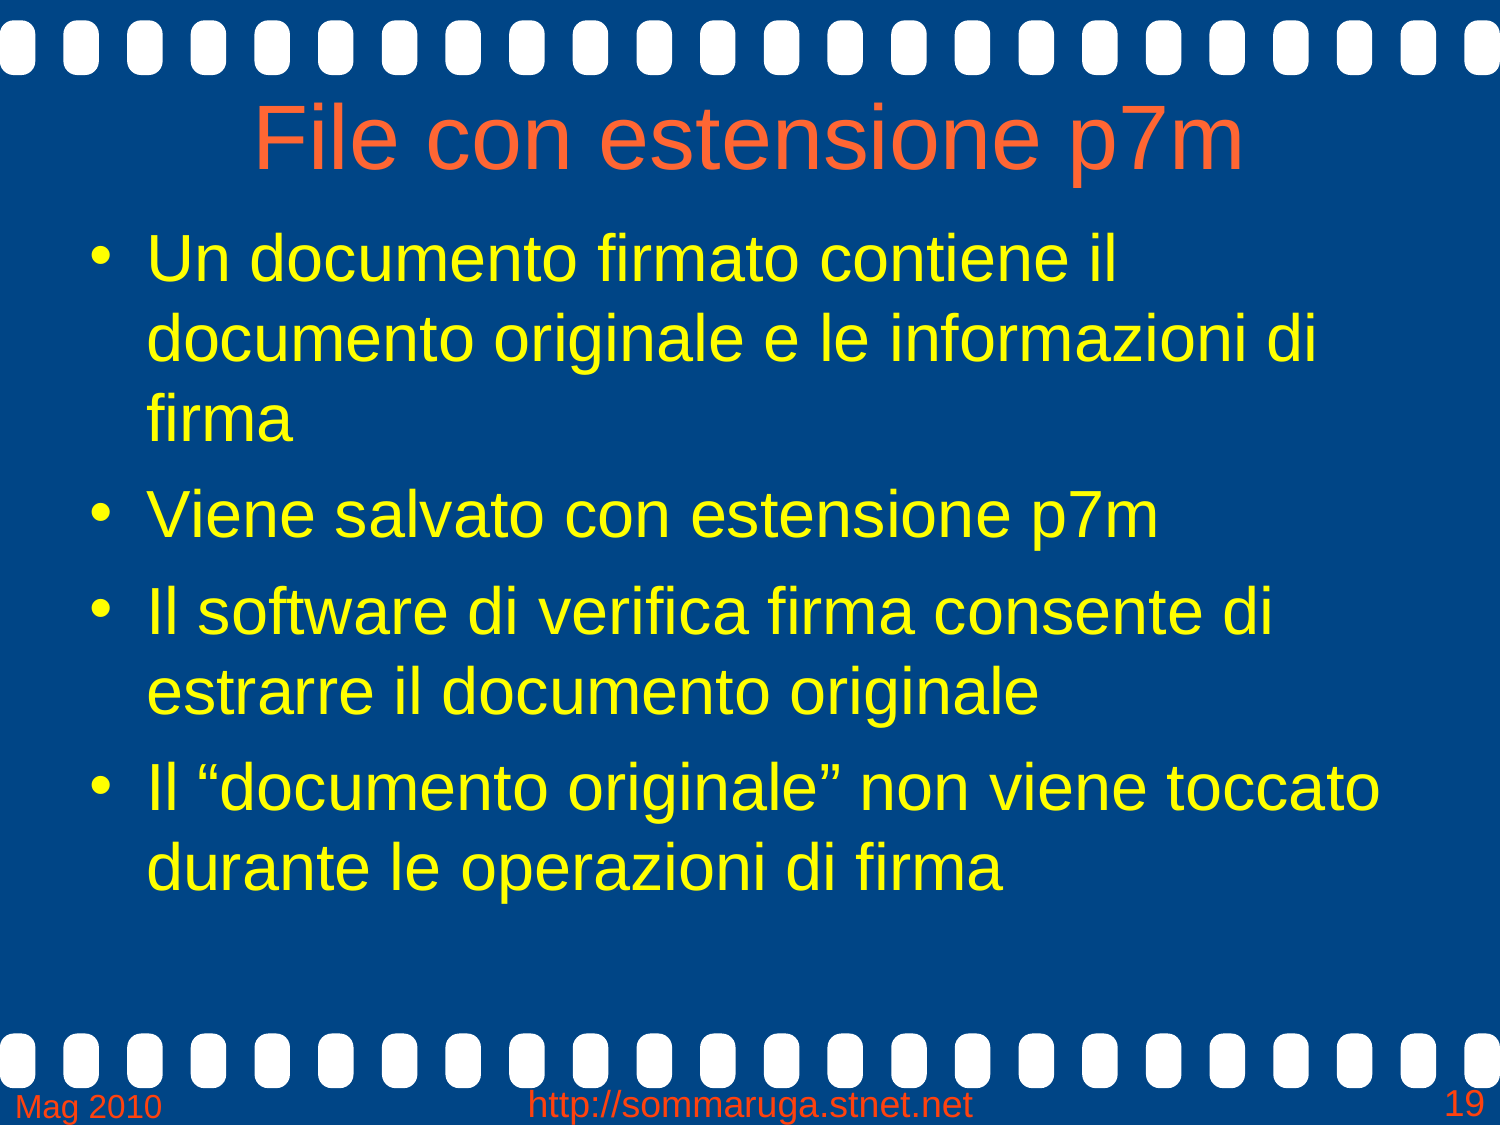

# File con estensione p7m
Un documento firmato contiene il documento originale e le informazioni di firma
Viene salvato con estensione p7m
Il software di verifica firma consente di estrarre il documento originale
Il “documento originale” non viene toccato durante le operazioni di firma